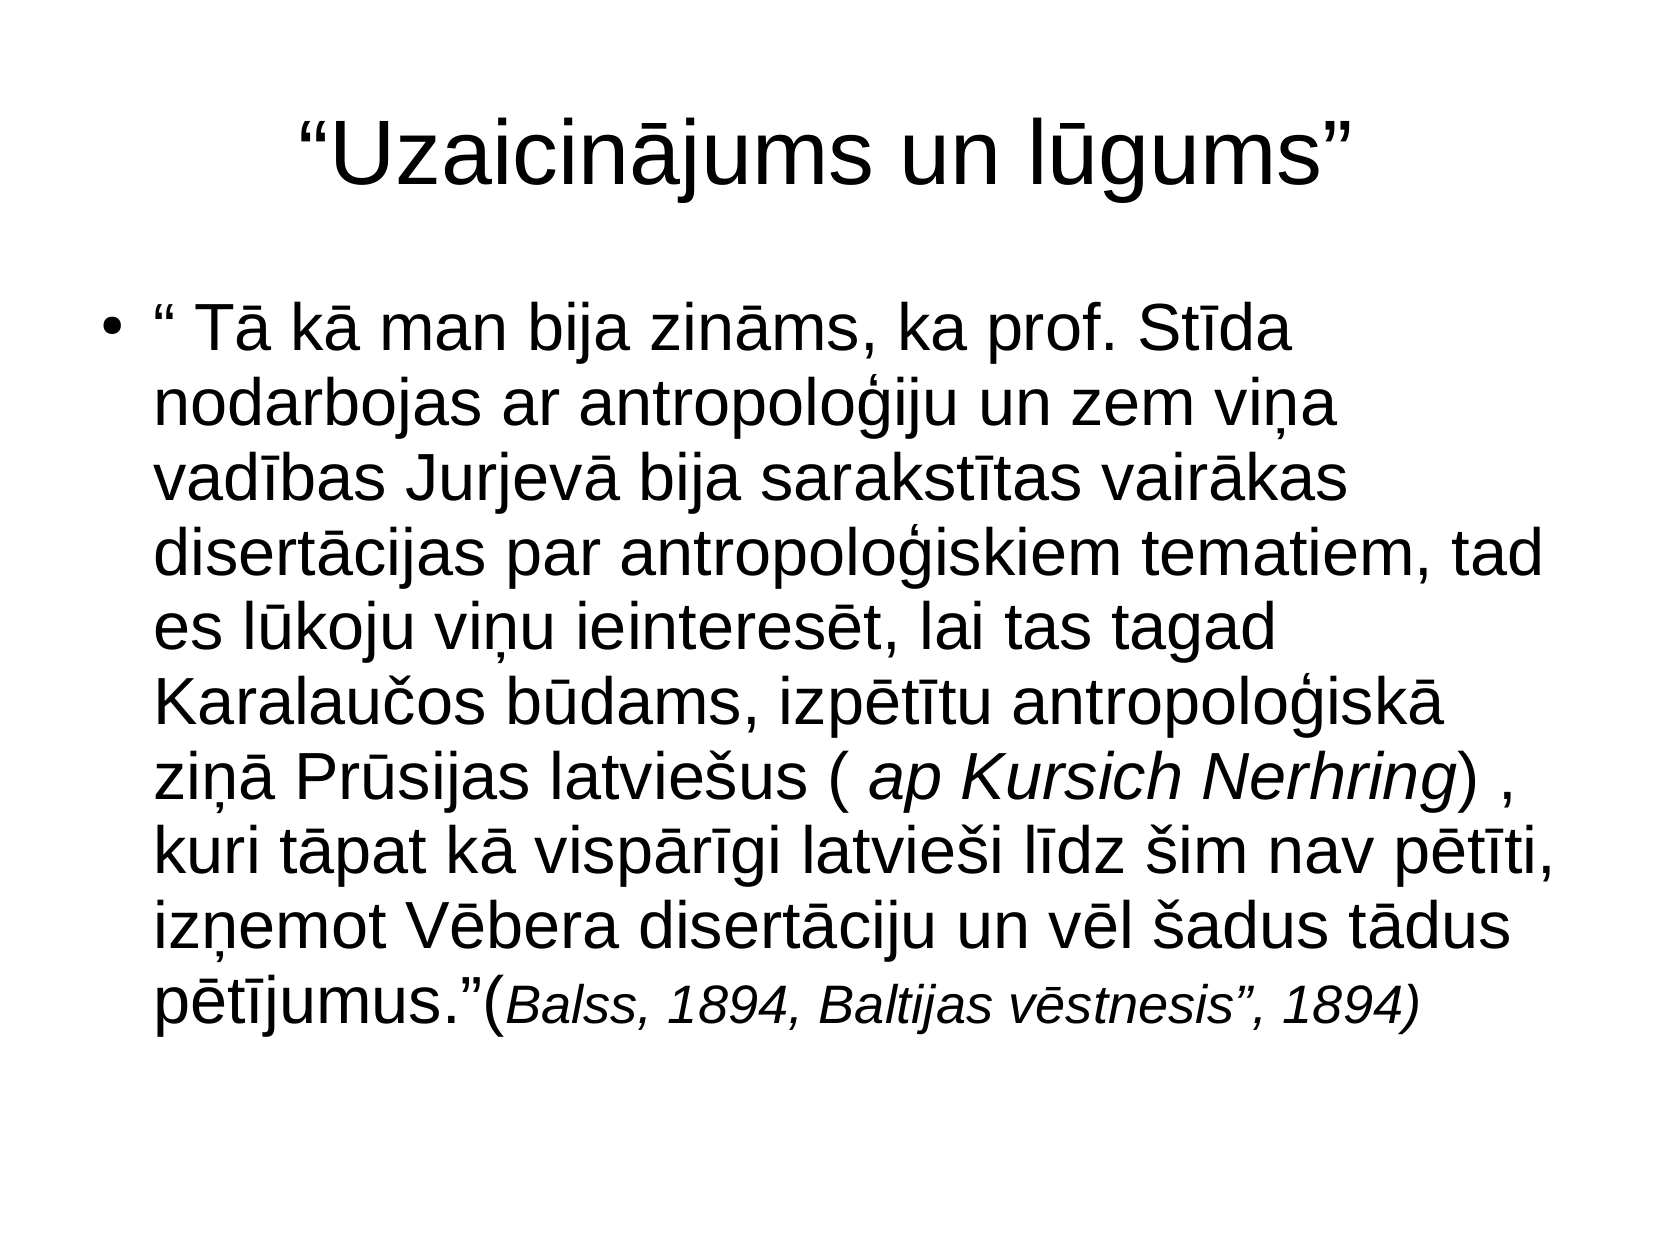

# “Uzaicinājums un lūgums”
“ Tā kā man bija zināms, ka prof. Stīda nodarbojas ar antropoloģiju un zem viņa vadības Jurjevā bija sarakstītas vairākas disertācijas par antropoloģiskiem tematiem, tad es lūkoju viņu ieinteresēt, lai tas tagad Karalaučos būdams, izpētītu antropoloģiskā ziņā Prūsijas latviešus ( ap Kursich Nerhring) , kuri tāpat kā vispārīgi latvieši līdz šim nav pētīti, izņemot Vēbera disertāciju un vēl šadus tādus pētījumus.”(Balss, 1894, Baltijas vēstnesis”, 1894)